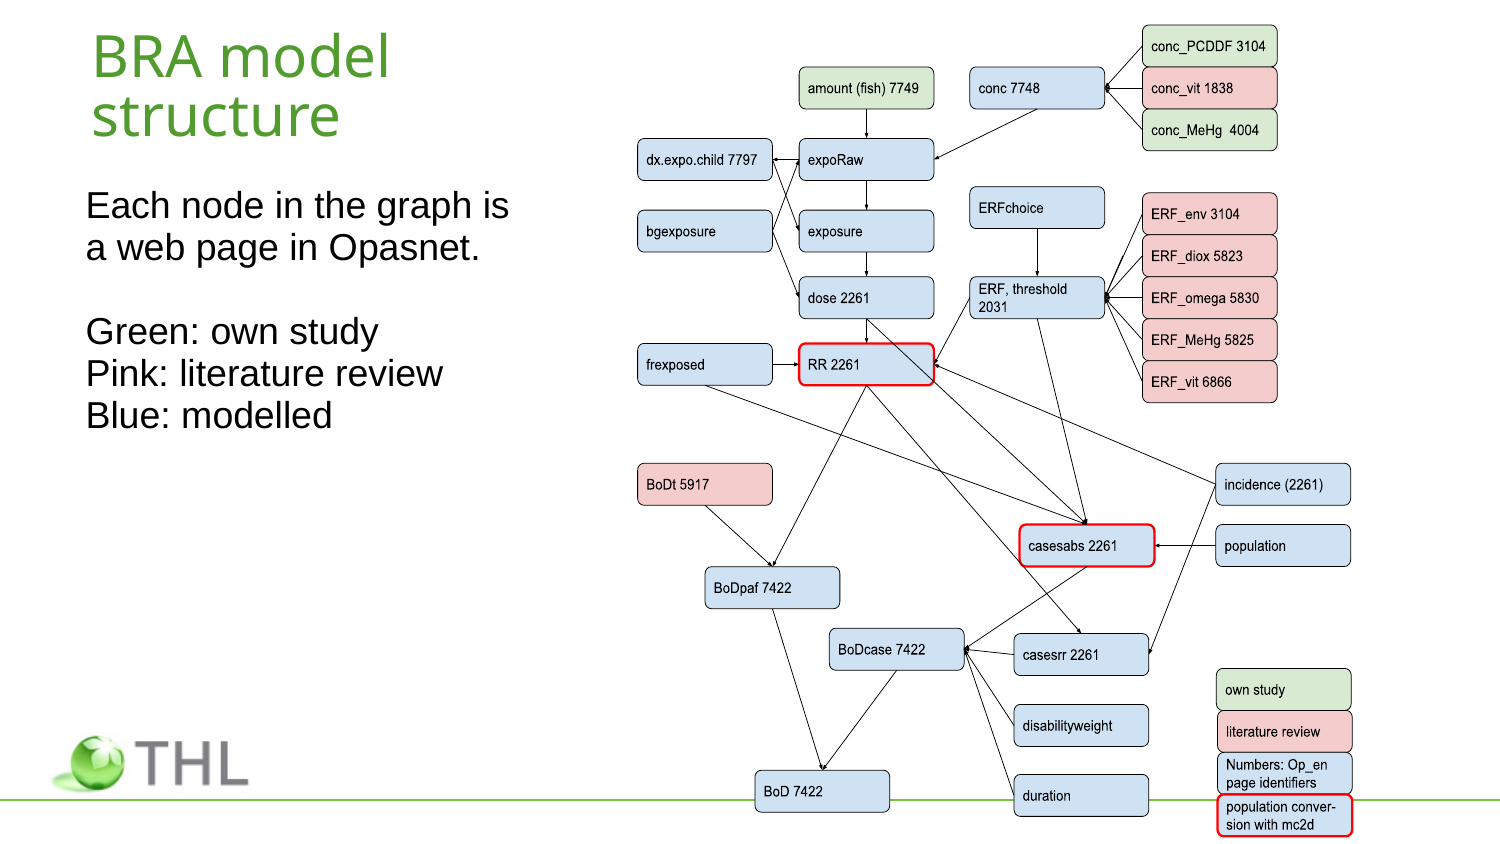

# BRA model structure
Each node in the graph is a web page in Opasnet.
Green: own study
Pink: literature review
Blue: modelled